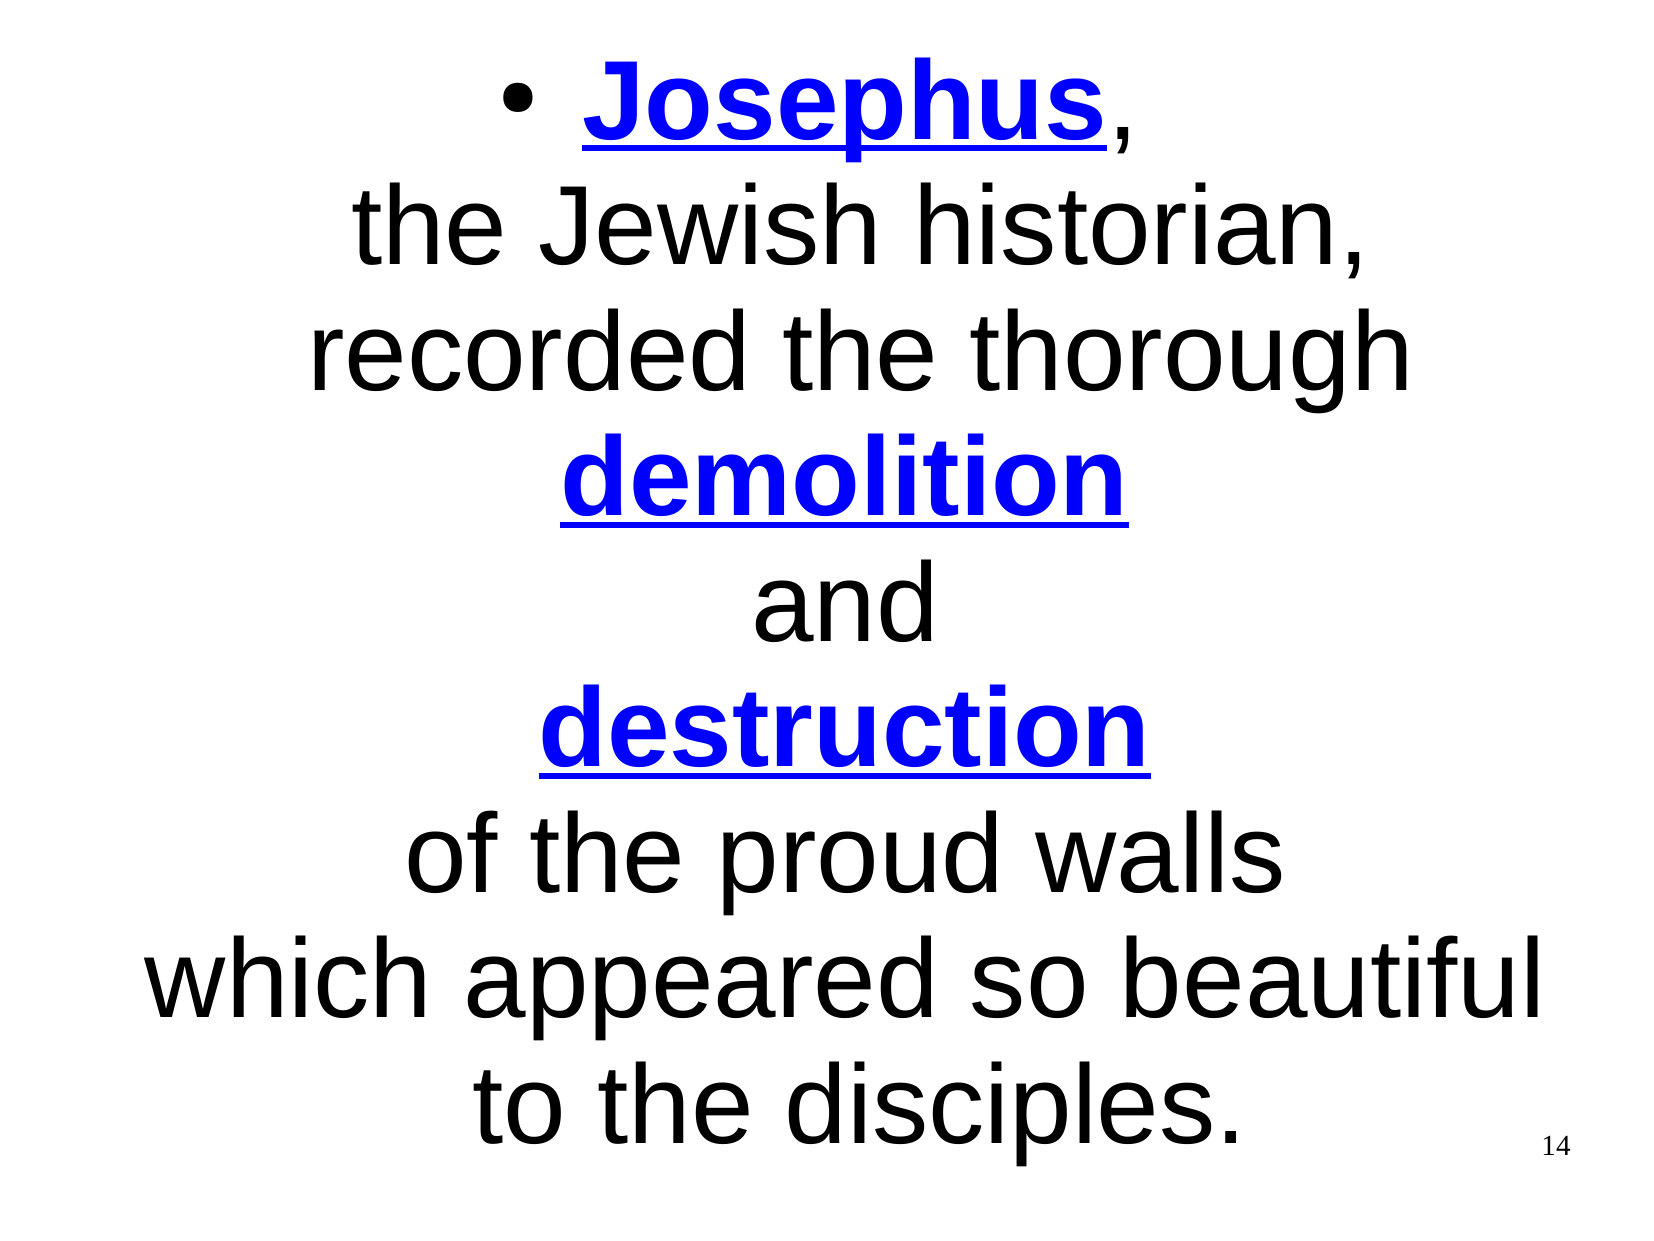

# Josephus, the Jewish historian, recorded the thorough demolition and destruction of the proud walls which appeared so beautiful to the disciples.
14